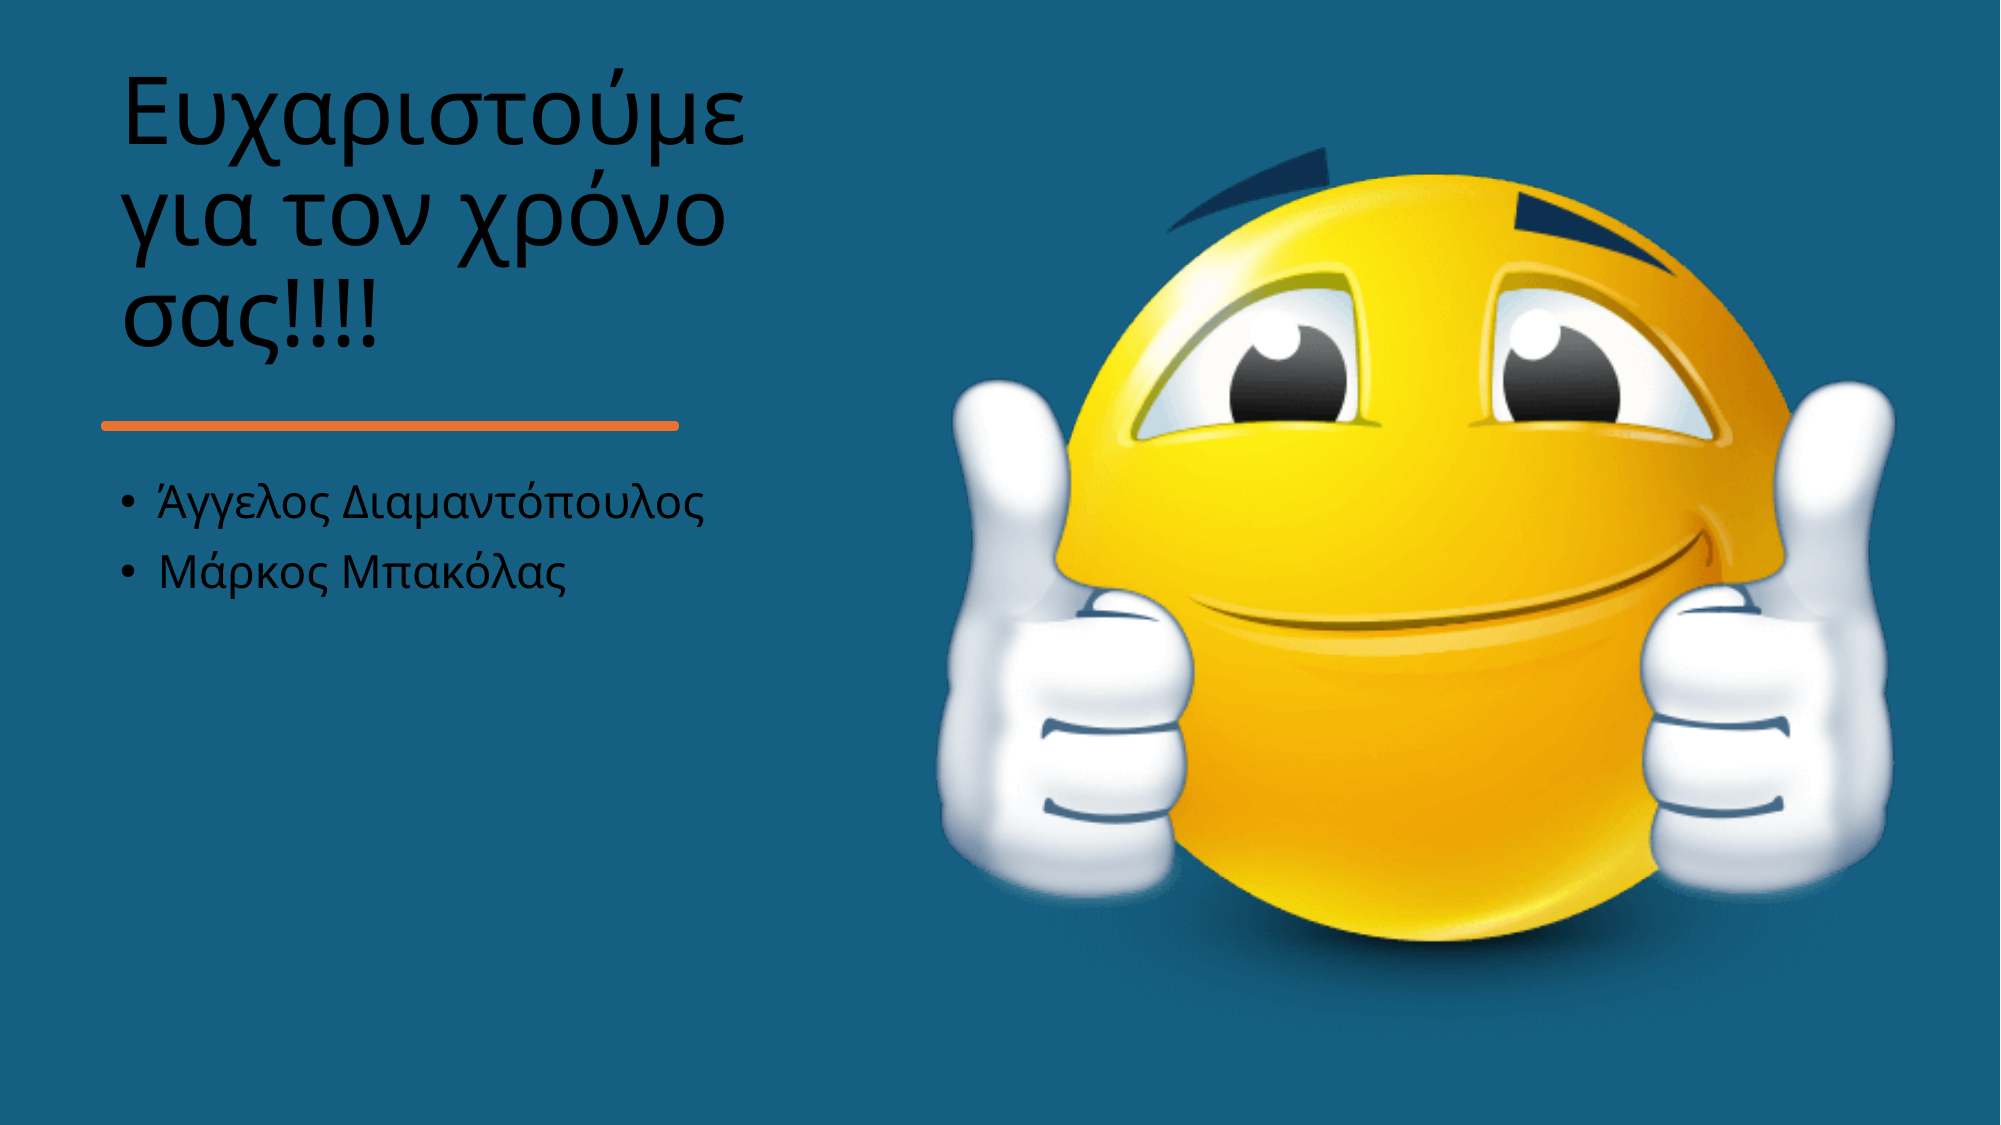

# Eυχαριστούμε για τον χρόνο σας!!!!
Άγγελος Διαμαντόπουλος
Μάρκος Μπακόλας